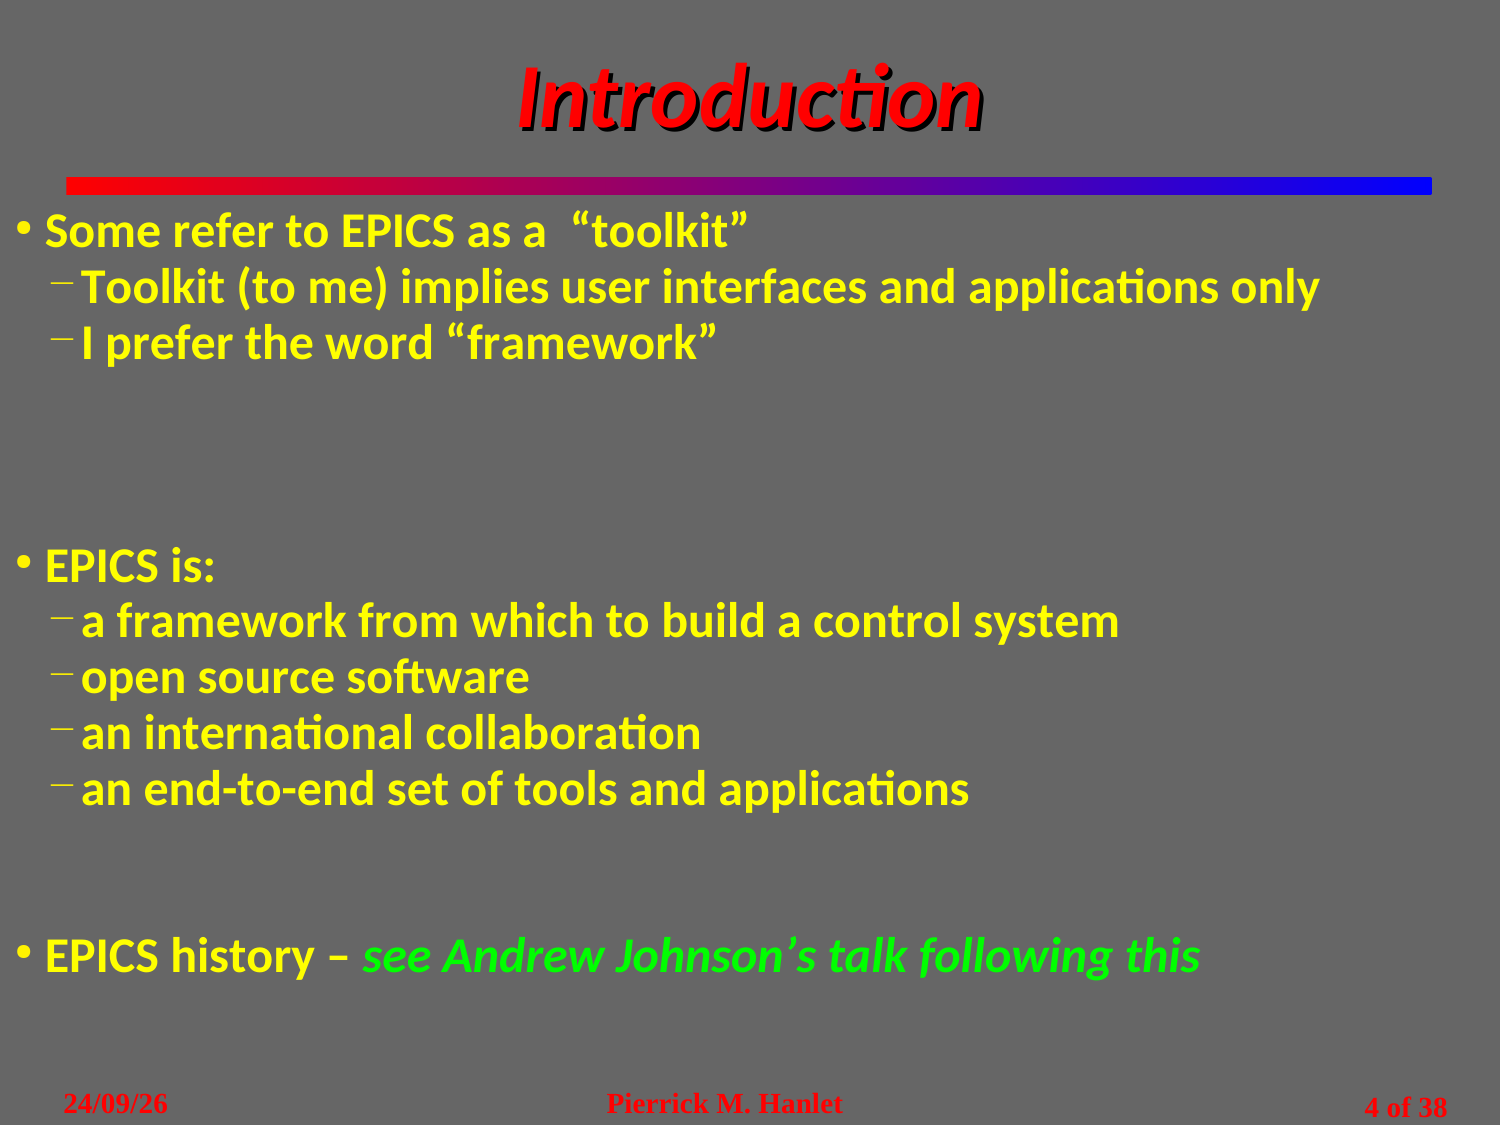

# Introduction
Some refer to EPICS as a “toolkit”
Toolkit (to me) implies user interfaces and applications only
I prefer the word “framework”
EPICS is:
a framework from which to build a control system
open source software
an international collaboration
an end-to-end set of tools and applications
EPICS history – see Andrew Johnson’s talk following this
4
Pierrick Hanlet